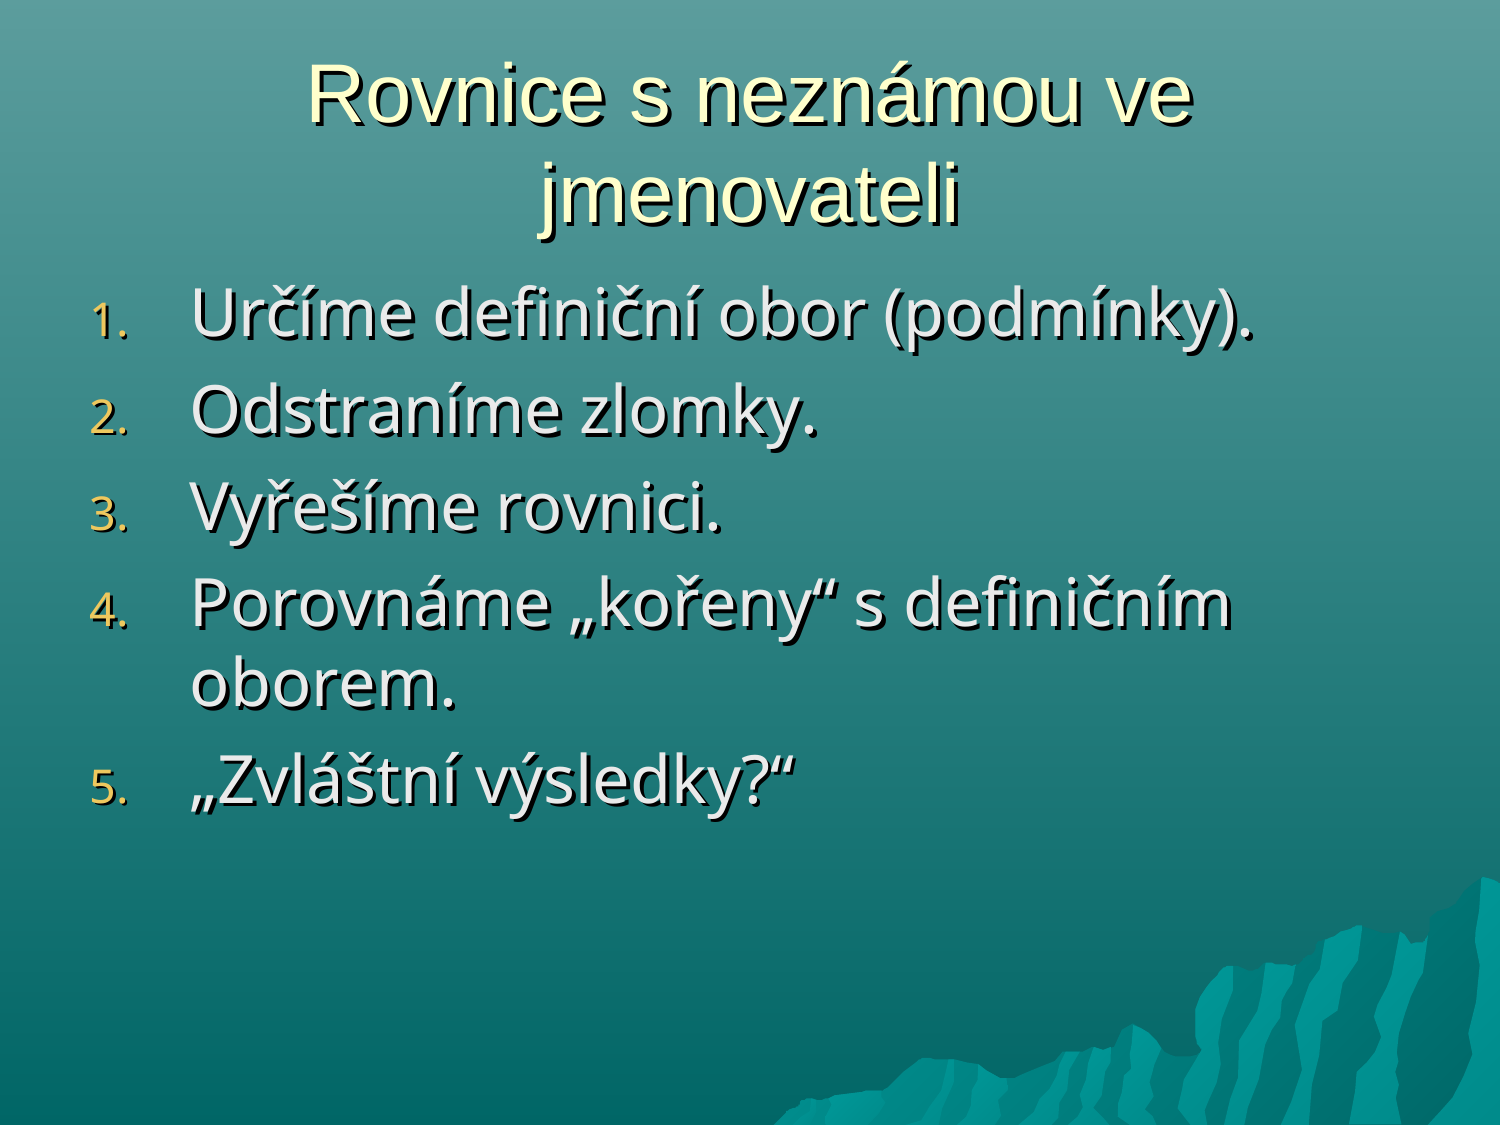

# Rovnice s neznámou ve jmenovateli
Určíme definiční obor (podmínky).
Odstraníme zlomky.
Vyřešíme rovnici.
Porovnáme „kořeny“ s definičním oborem.
„Zvláštní výsledky?“